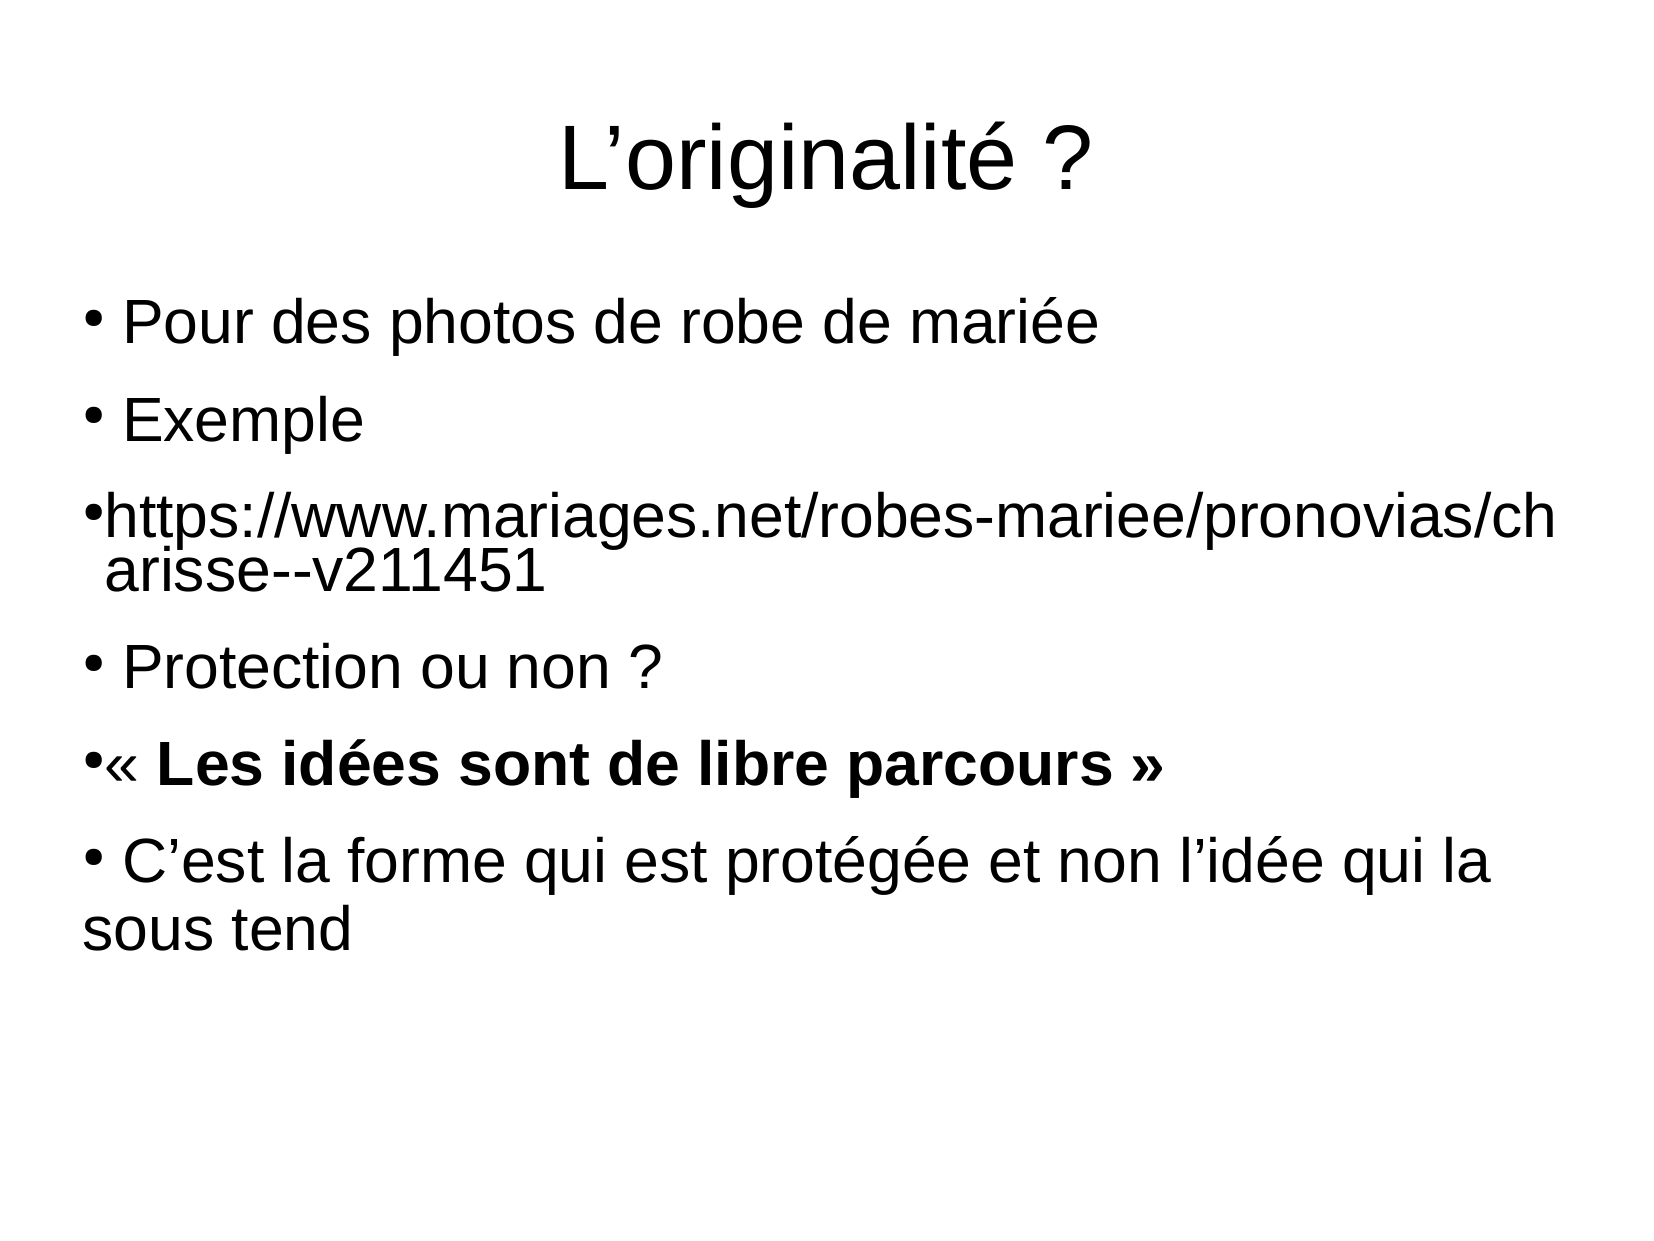

# L’originalité ?
 Pour des photos de robe de mariée
 Exemple
https://www.mariages.net/robes-mariee/pronovias/charisse--v211451
 Protection ou non ?
« Les idées sont de libre parcours »
 C’est la forme qui est protégée et non l’idée qui la sous tend